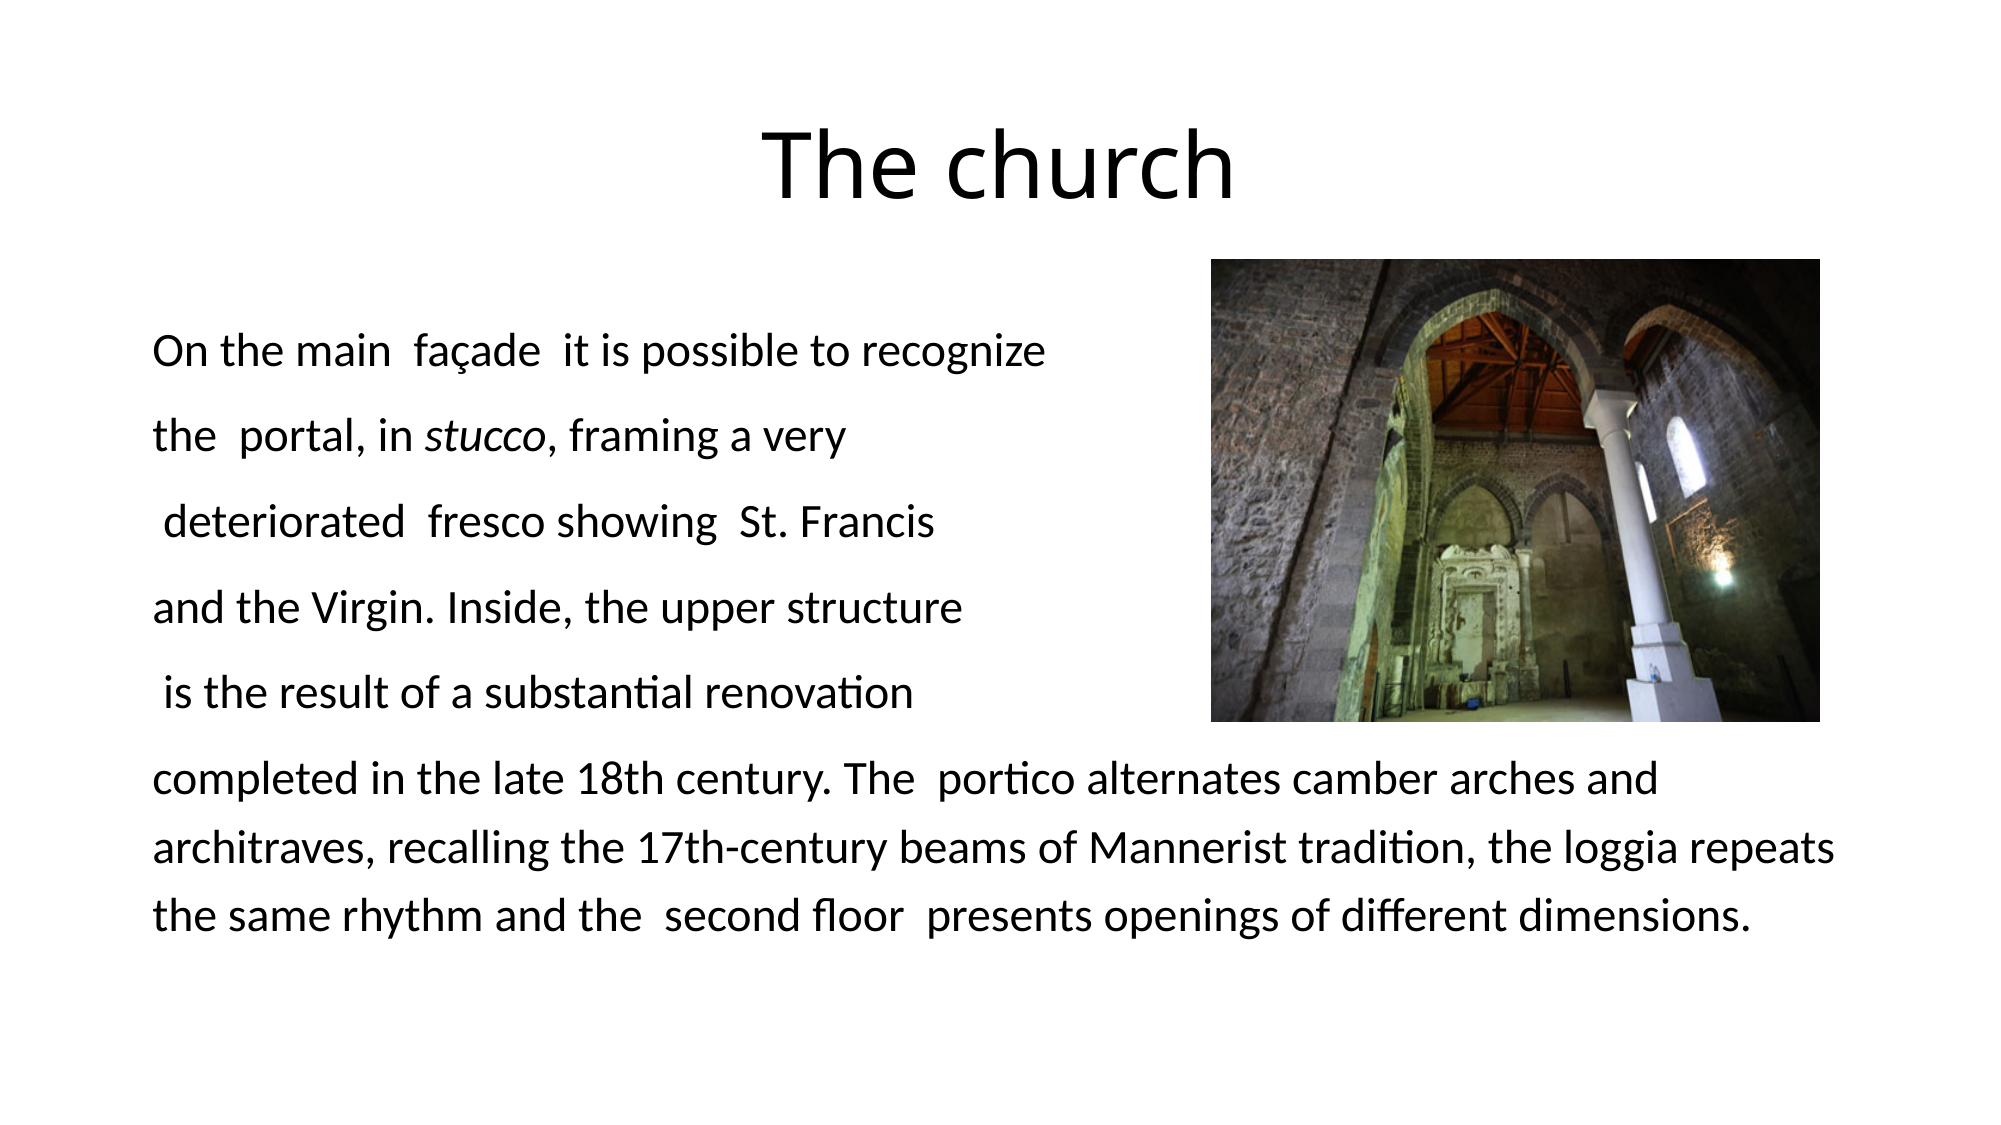

# The church
On the main façade it is possible to recognize
the portal, in stucco, framing a very
 deteriorated fresco showing St. Francis
and the Virgin. Inside, the upper structure
 is the result of a substantial renovation
completed in the late 18th century. The portico alternates camber arches and architraves, recalling the 17th-century beams of Mannerist tradition, the loggia repeats the same rhythm and the second floor presents openings of different dimensions.